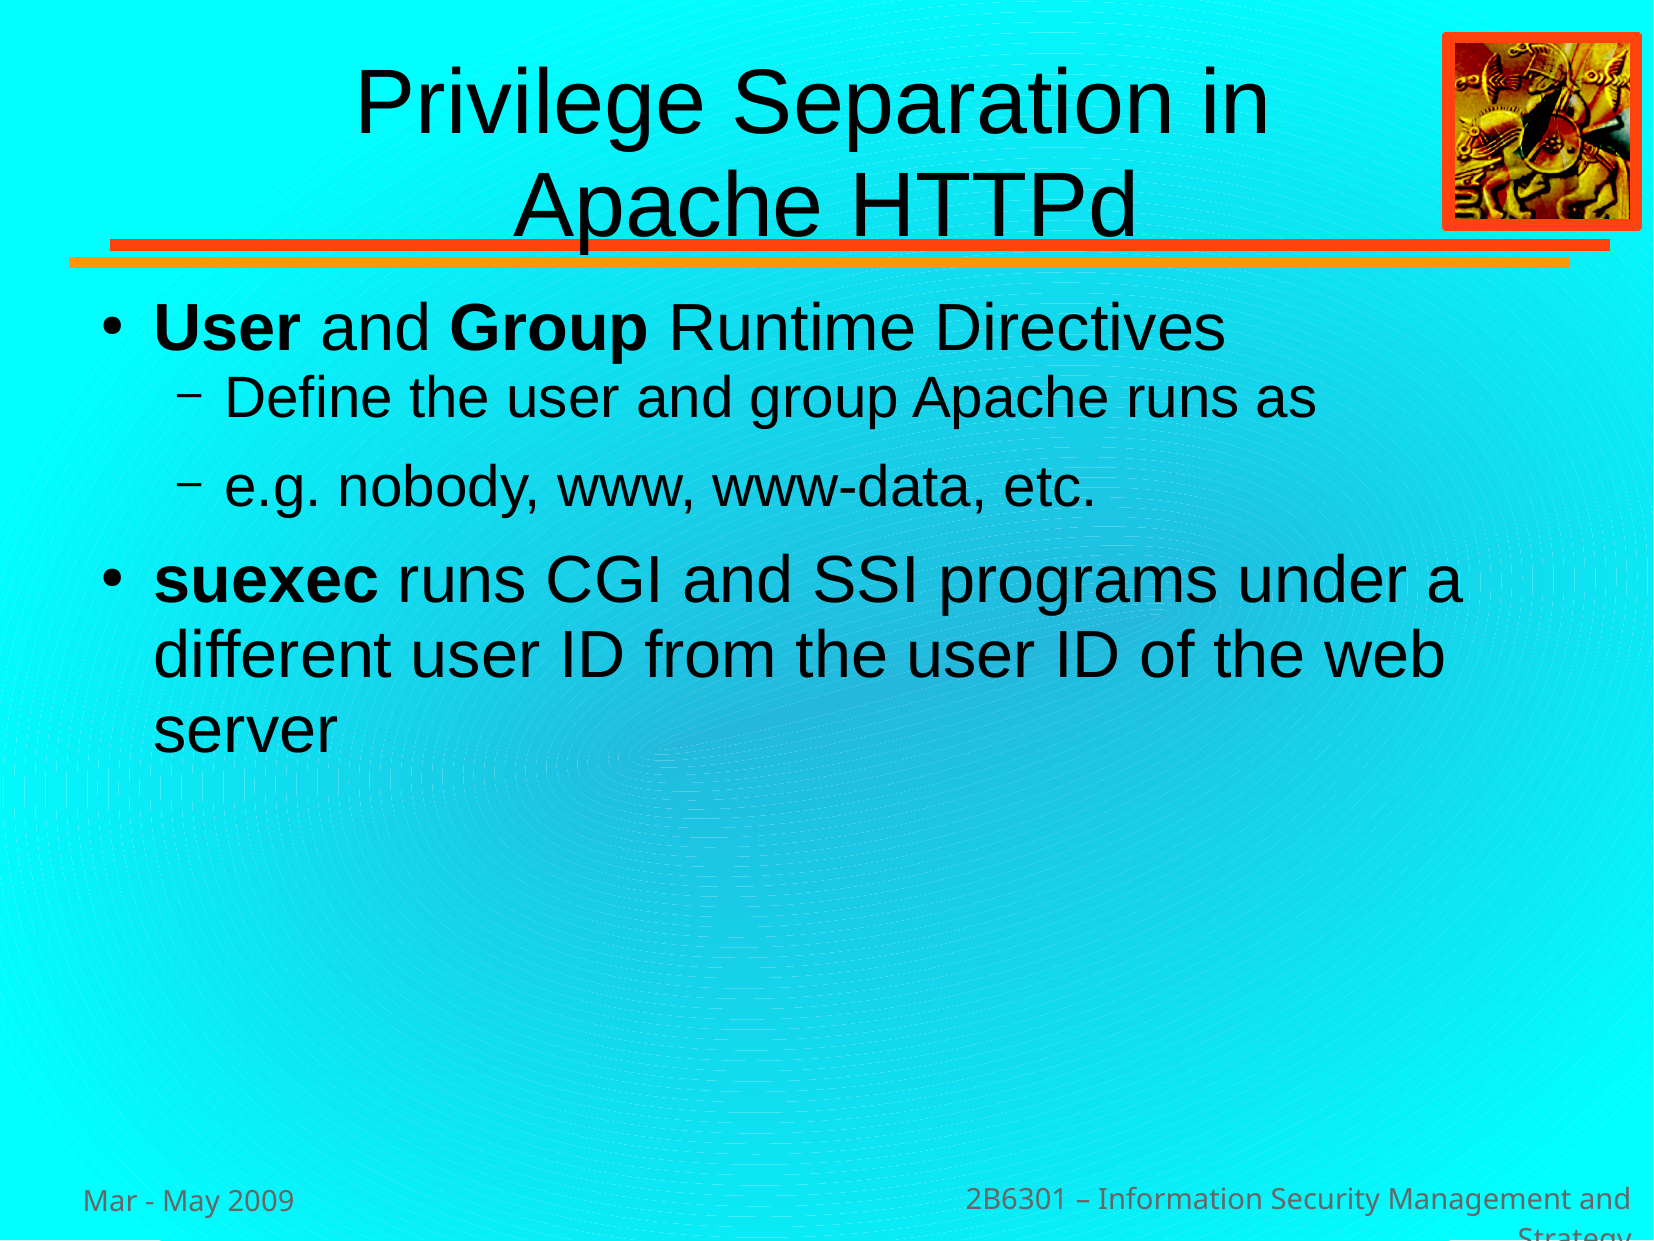

# Privilege Separation in Apache HTTPd
User and Group Runtime Directives
Define the user and group Apache runs as
e.g. nobody, www, www-data, etc.
suexec runs CGI and SSI programs under a different user ID from the user ID of the web server